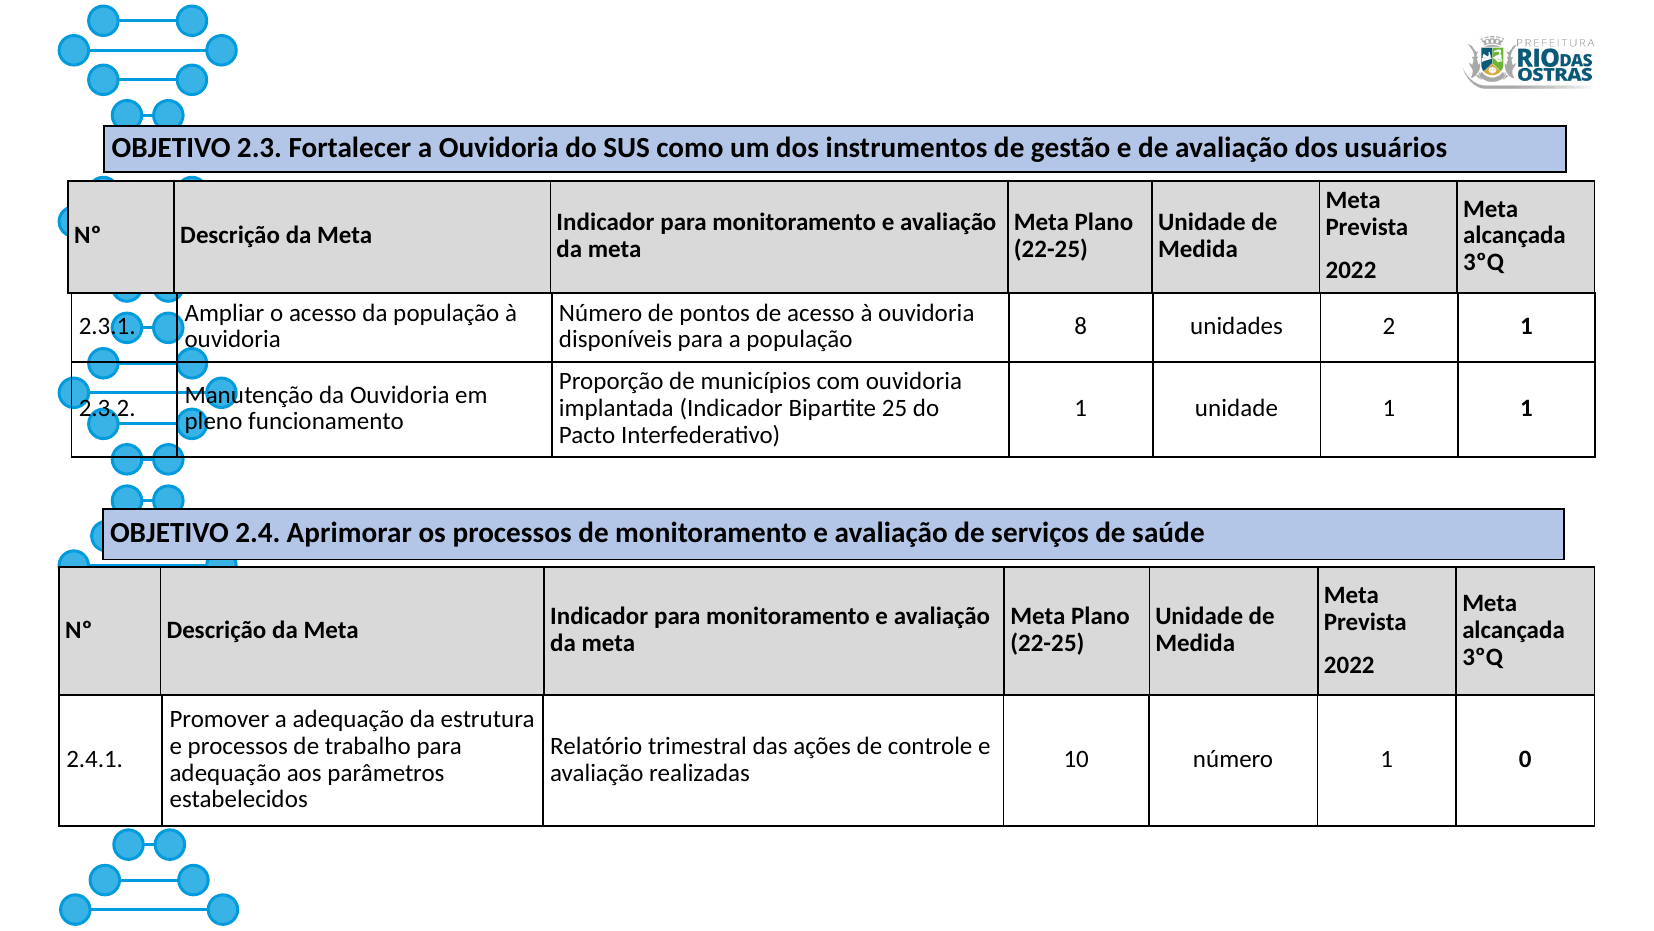

| OBJETIVO 2.3. Fortalecer a Ouvidoria do SUS como um dos instrumentos de gestão e de avaliação dos usuários |
| --- |
| Nº | Descrição da Meta | Indicador para monitoramento e avaliação da meta | Meta Plano (22-25) | Unidade de Medida | Meta Prevista 2022 | Meta alcançada 3ºQ |
| --- | --- | --- | --- | --- | --- | --- |
| 2.3.1. | Ampliar o acesso da população à ouvidoria | Número de pontos de acesso à ouvidoria disponíveis para a população | 8 | unidades | 2 | 1 |
| --- | --- | --- | --- | --- | --- | --- |
| 2.3.2. | Manutenção da Ouvidoria em pleno funcionamento | Proporção de municípios com ouvidoria implantada (Indicador Bipartite 25 do Pacto Interfederativo) | 1 | unidade | 1 | 1 |
| OBJETIVO 2.4. Aprimorar os processos de monitoramento e avaliação de serviços de saúde |
| --- |
| Nº | Descrição da Meta | Indicador para monitoramento e avaliação da meta | Meta Plano (22-25) | Unidade de Medida | Meta Prevista 2022 | Meta alcançada 3ºQ |
| --- | --- | --- | --- | --- | --- | --- |
| 2.4.1. | Promover a adequação da estrutura e processos de trabalho para adequação aos parâmetros estabelecidos | Relatório trimestral das ações de controle e avaliação realizadas | 10 | número | 1 | 0 |
| --- | --- | --- | --- | --- | --- | --- |